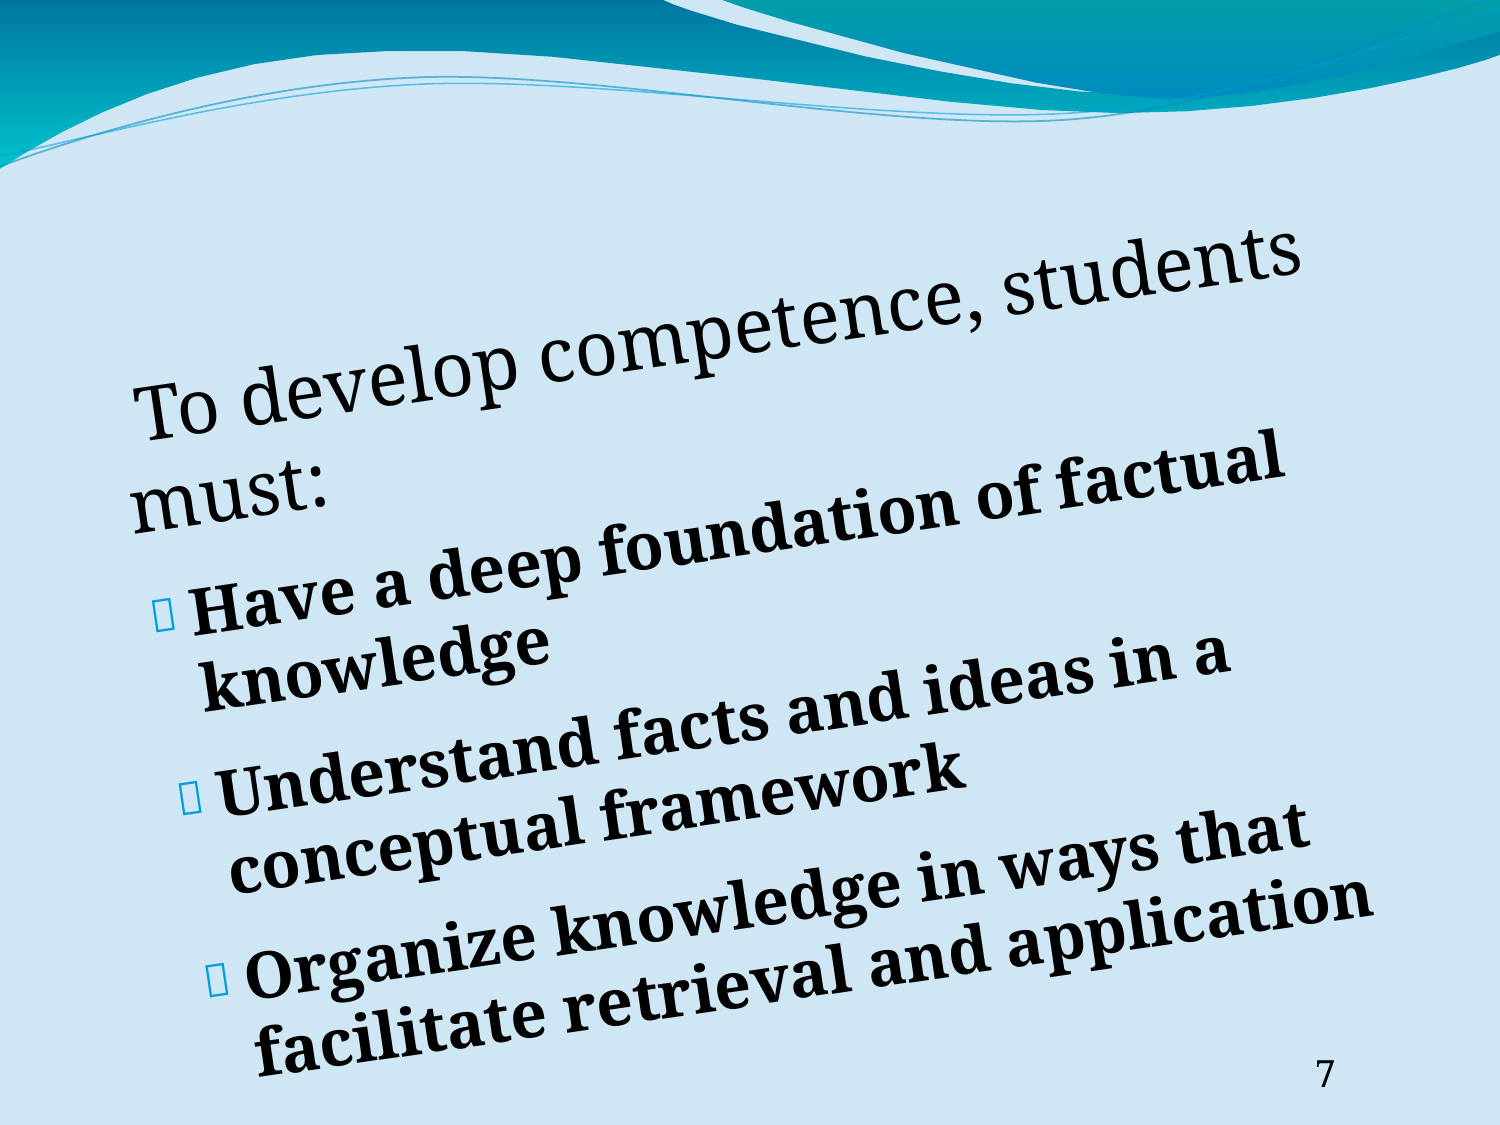

#
 To develop competence, students must:
Have a deep foundation of factual knowledge
Understand facts and ideas in a conceptual framework
Organize knowledge in ways that facilitate retrieval and application